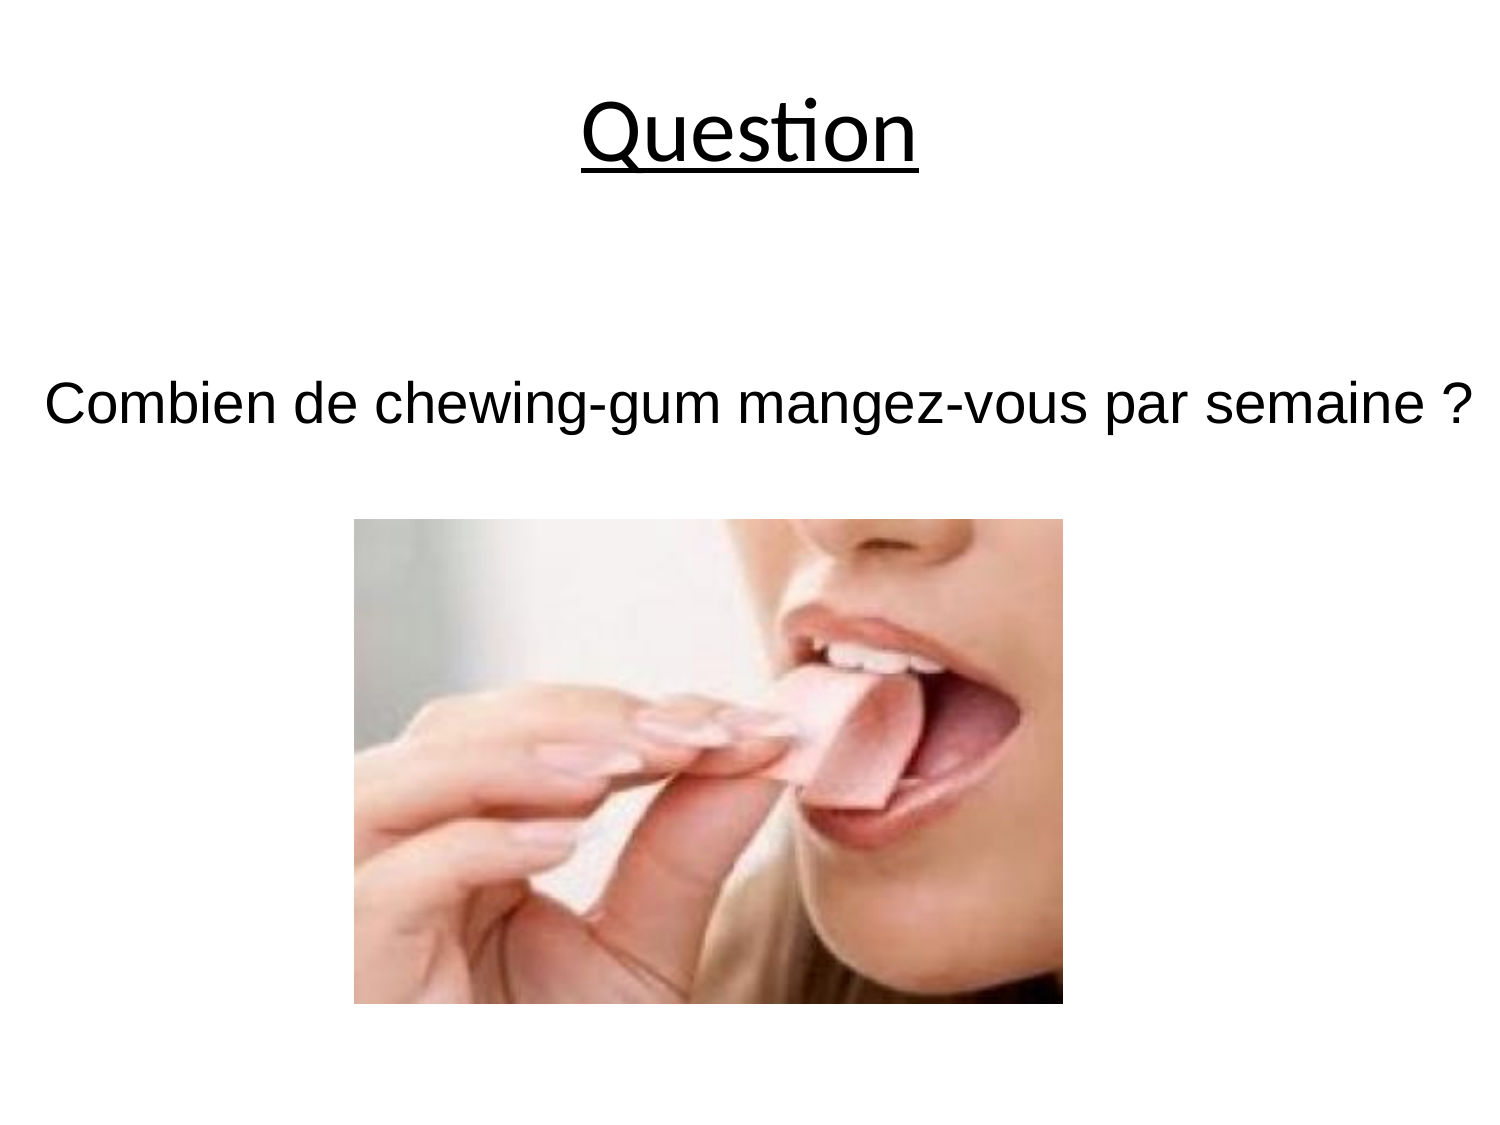

# Question
Combien de chewing-gum mangez-vous par semaine ?